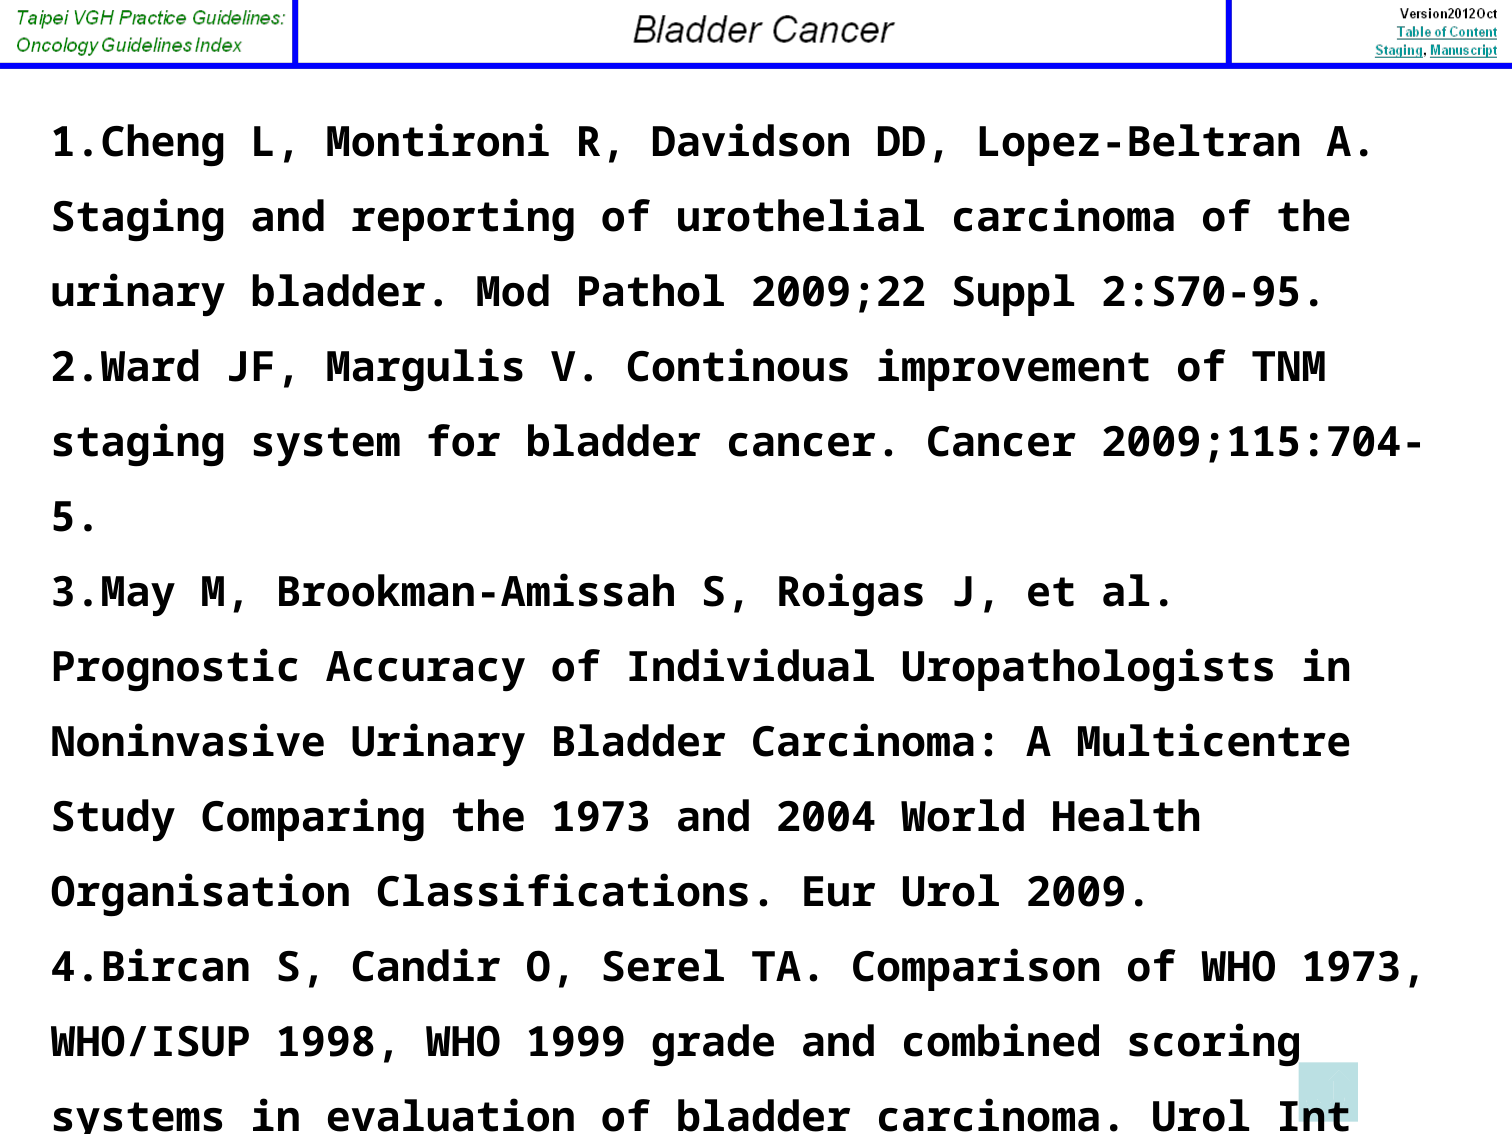

# 1.Cheng L, Montironi R, Davidson DD, Lopez-Beltran A. Staging and reporting of urothelial carcinoma of the urinary bladder. Mod Pathol 2009;22 Suppl 2:S70-95. 2.Ward JF, Margulis V. Continous improvement of TNM staging system for bladder cancer. Cancer 2009;115:704-5. 3.May M, Brookman-Amissah S, Roigas J, et al. Prognostic Accuracy of Individual Uropathologists in Noninvasive Urinary Bladder Carcinoma: A Multicentre Study Comparing the 1973 and 2004 World Health Organisation Classifications. Eur Urol 2009. 4.Bircan S, Candir O, Serel TA. Comparison of WHO 1973, WHO/ISUP 1998, WHO 1999 grade and combined scoring systems in evaluation of bladder carcinoma. Urol Int 2004;73:201-8.